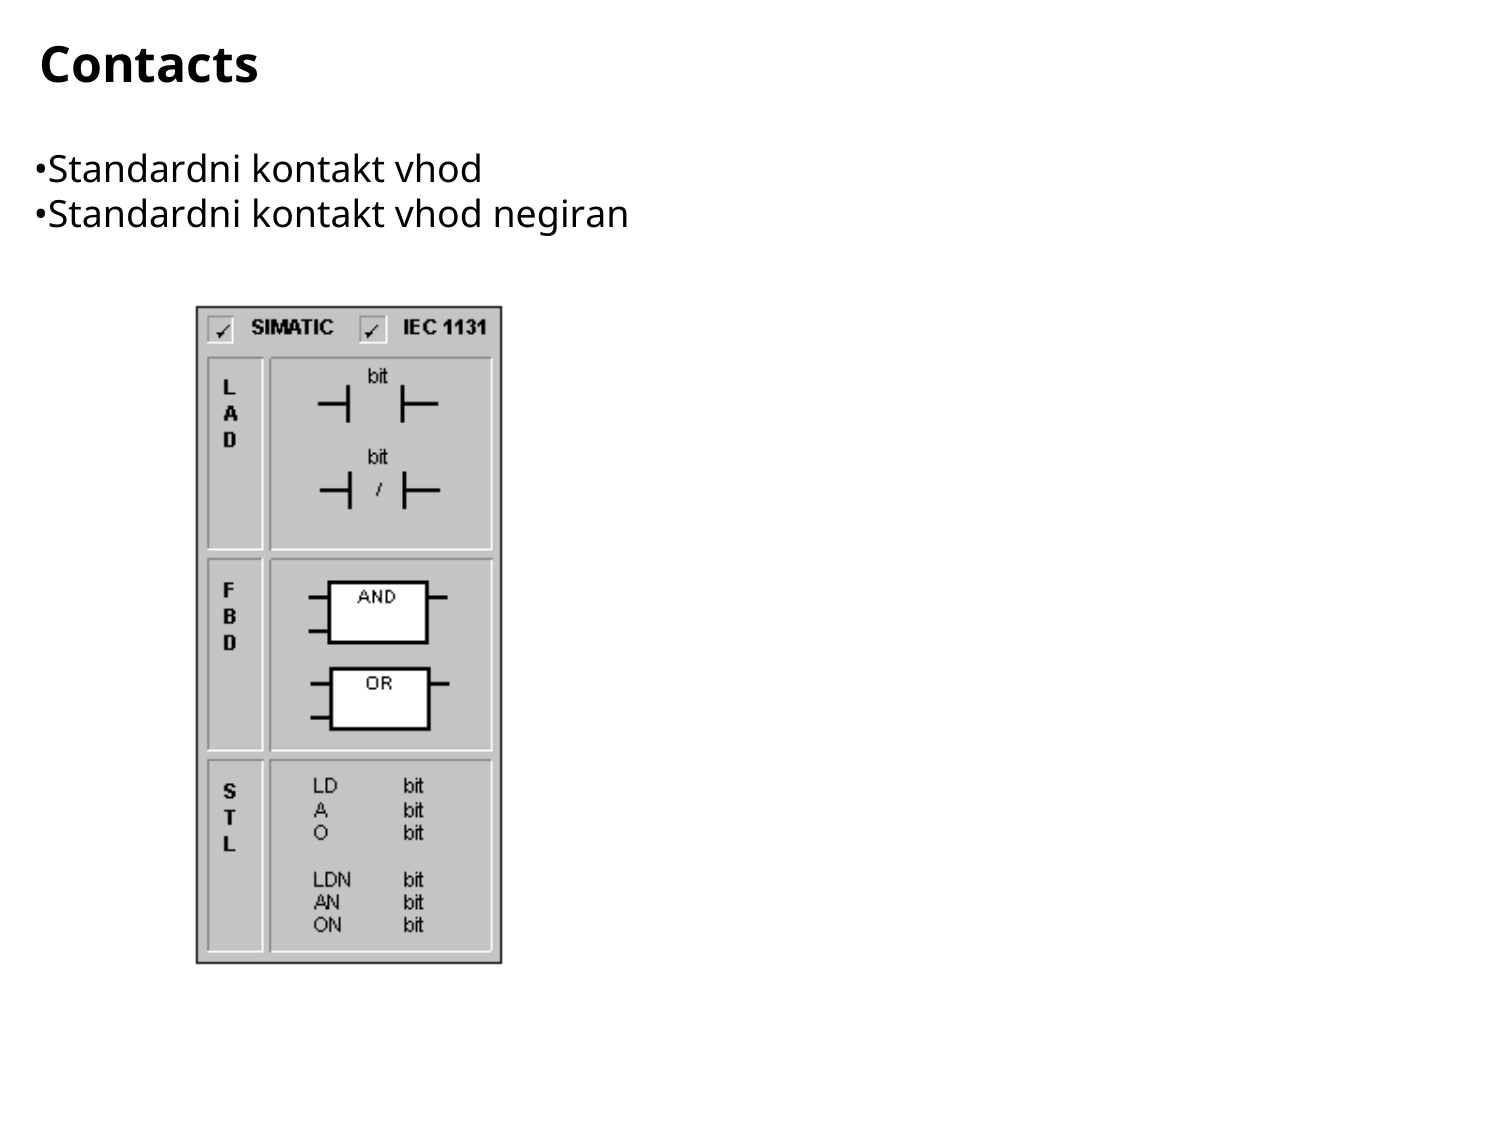

Contacts
Standardni kontakt vhod
Standardni kontakt vhod negiran